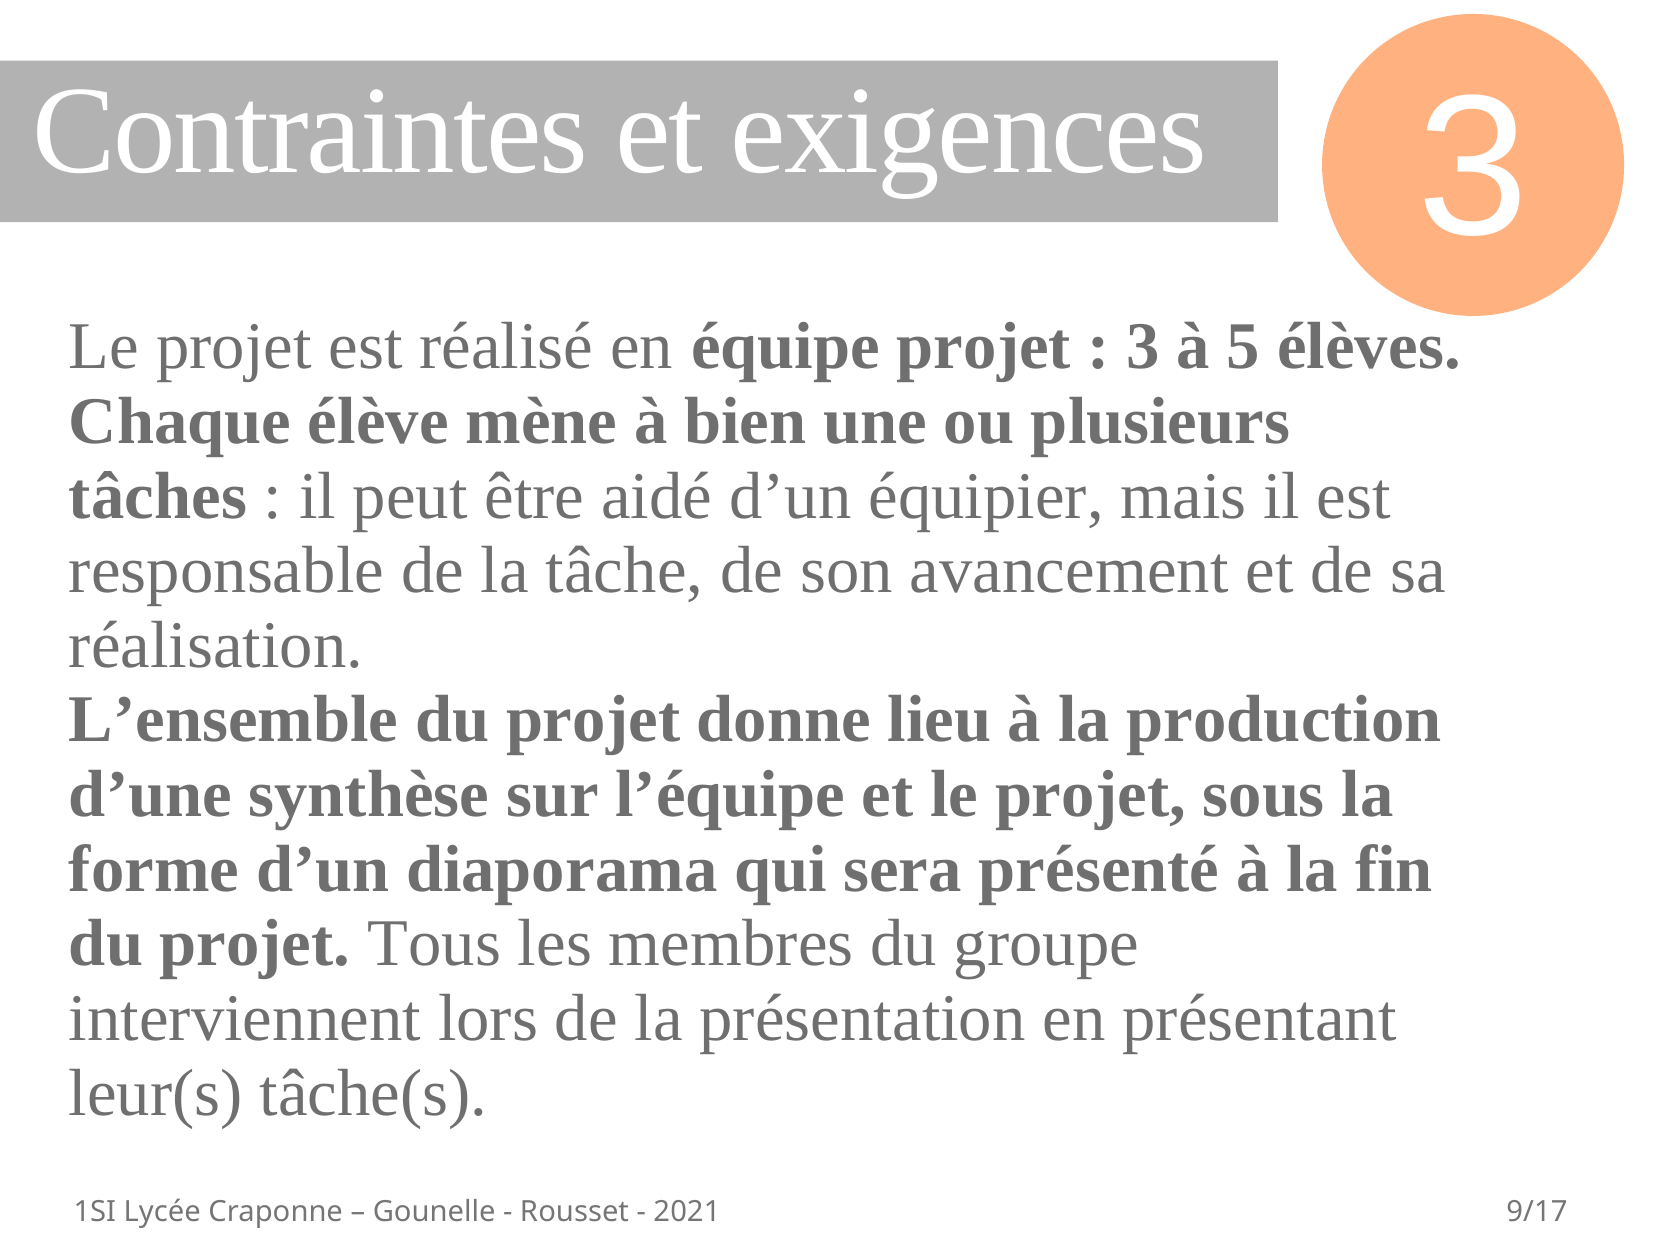

3
Contraintes et exigences
Le projet est réalisé en équipe projet : 3 à 5 élèves.
Chaque élève mène à bien une ou plusieurs tâches : il peut être aidé d’un équipier, mais il est responsable de la tâche, de son avancement et de sa réalisation.
L’ensemble du projet donne lieu à la production d’une synthèse sur l’équipe et le projet, sous la forme d’un diaporama qui sera présenté à la fin du projet. Tous les membres du groupe interviennent lors de la présentation en présentant leur(s) tâche(s).
9